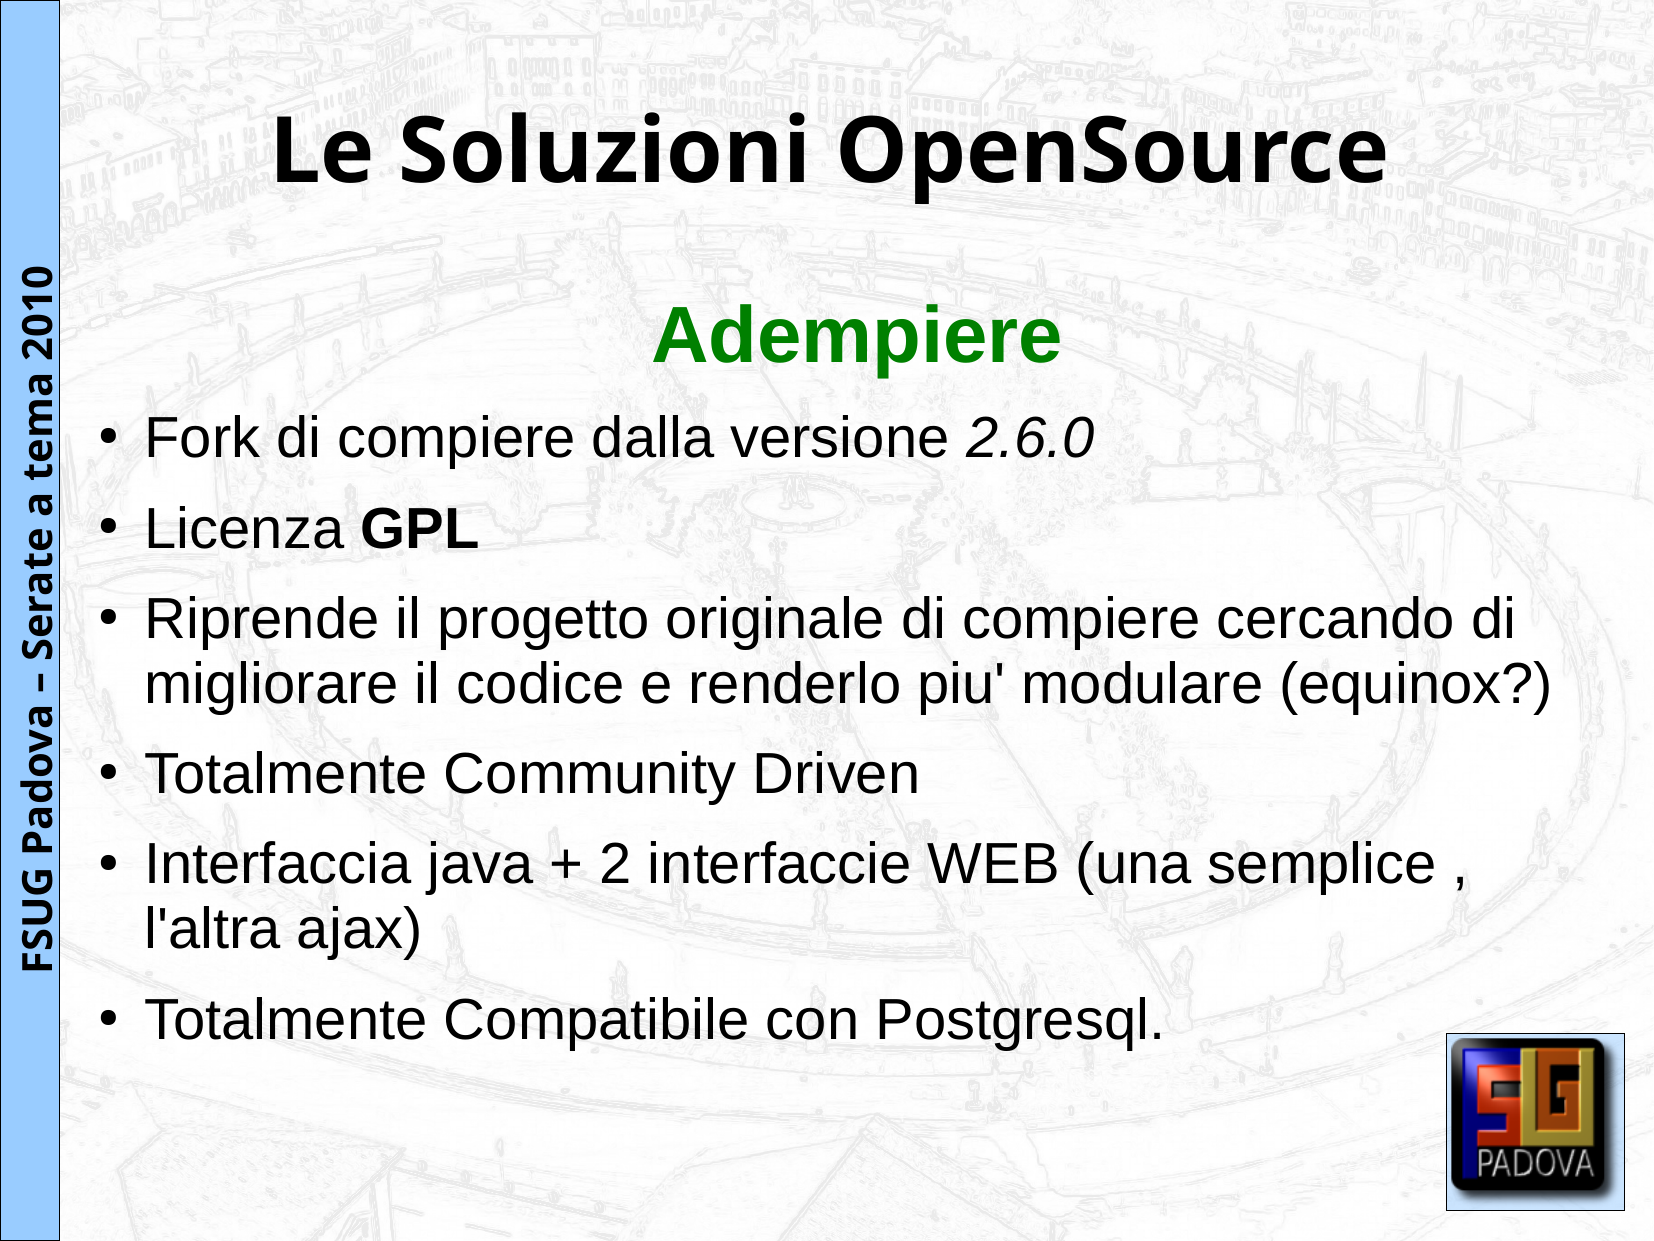

# Le Soluzioni OpenSource
Adempiere
Fork di compiere dalla versione 2.6.0
Licenza GPL
Riprende il progetto originale di compiere cercando di migliorare il codice e renderlo piu' modulare (equinox?)
Totalmente Community Driven
Interfaccia java + 2 interfaccie WEB (una semplice , l'altra ajax)
Totalmente Compatibile con Postgresql.
FSUG Padova – Serate a tema 2010